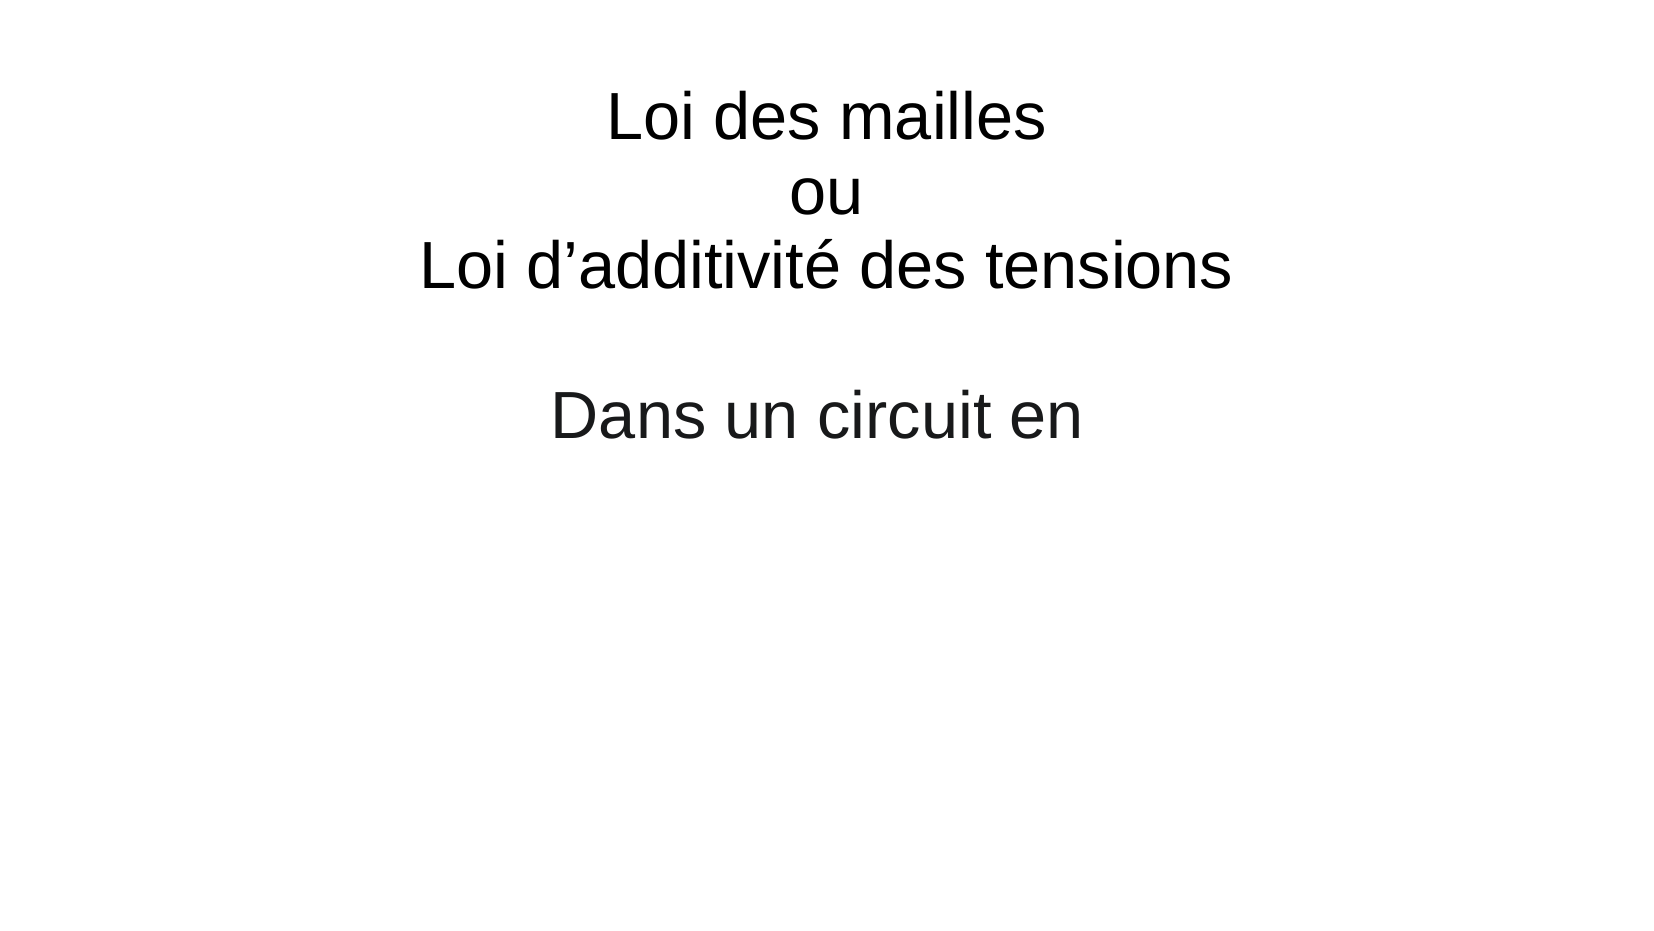

# Loi des mailles
ou
Loi d’additivité des tensions
Dans un circuit en